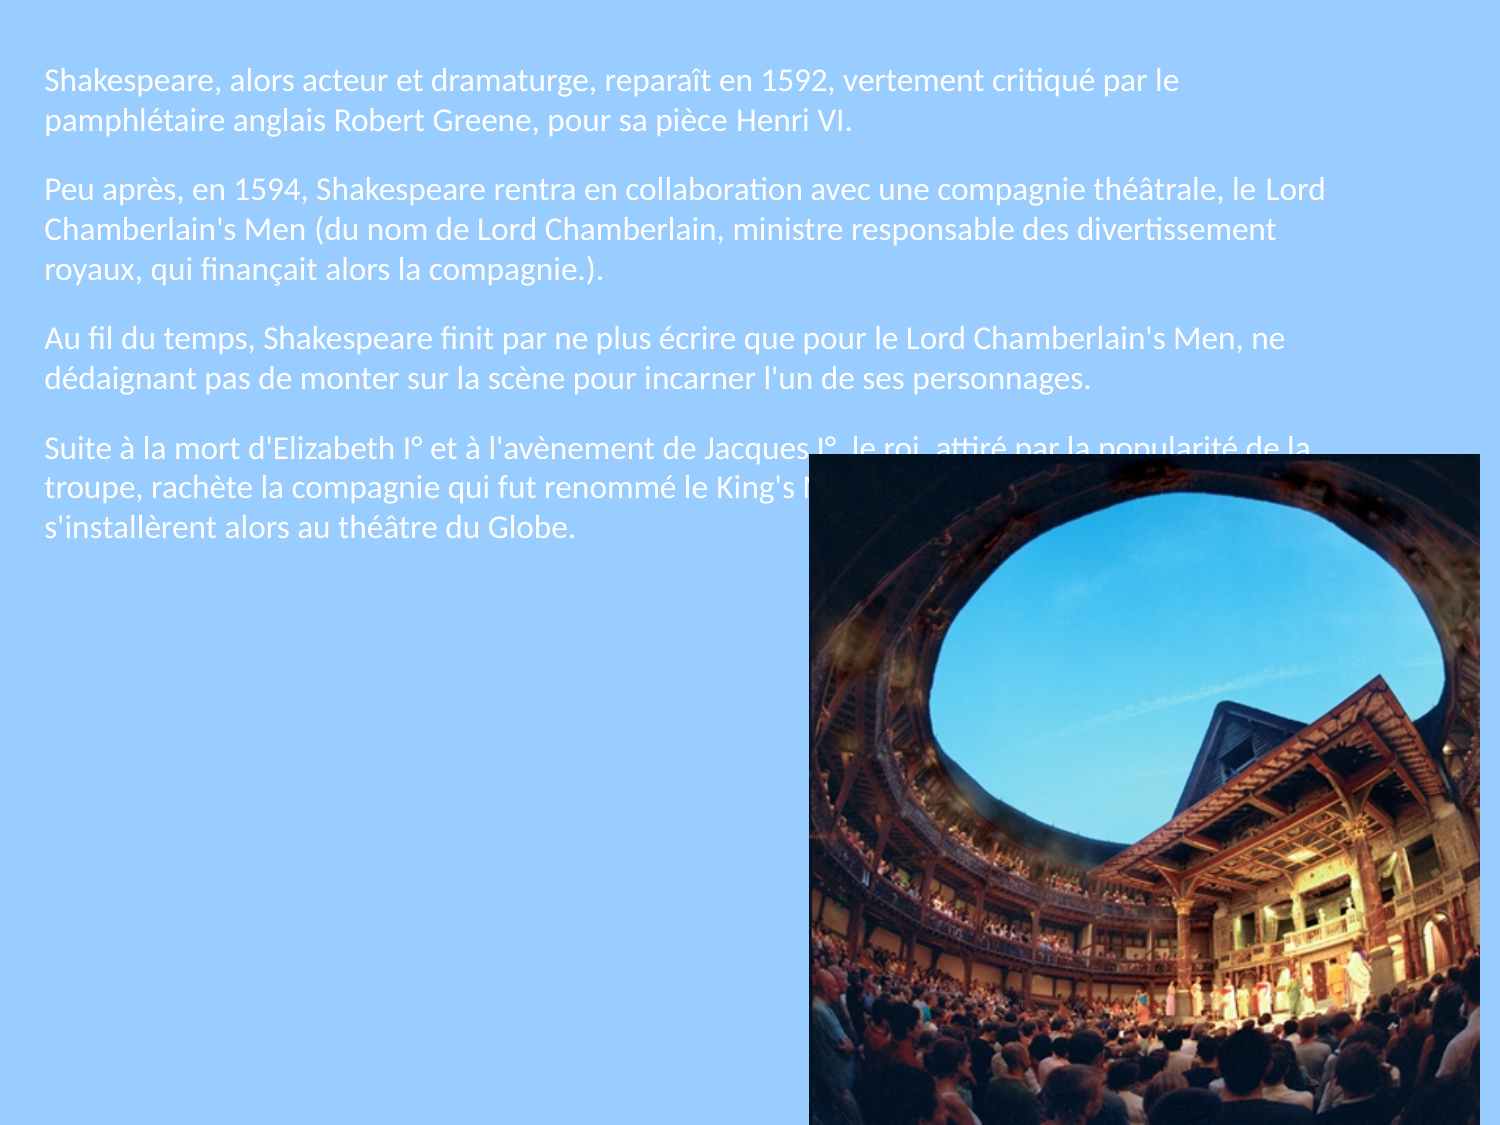

# Shakespeare, alors acteur et dramaturge, reparaît en 1592, vertement critiqué par le pamphlétaire anglais Robert Greene, pour sa pièce Henri VI.
Peu après, en 1594, Shakespeare rentra en collaboration avec une compagnie théâtrale, le Lord Chamberlain's Men (du nom de Lord Chamberlain, ministre responsable des divertissement royaux, qui finançait alors la compagnie.).
Au fil du temps, Shakespeare finit par ne plus écrire que pour le Lord Chamberlain's Men, ne dédaignant pas de monter sur la scène pour incarner l'un de ses personnages.
Suite à la mort d'Elizabeth I° et à l'avènement de Jacques I°, le roi, attiré par la popularité de la troupe, rachète la compagnie qui fut renommé le King's Men. Shakespeare et ses collaborateurs s'installèrent alors au théâtre du Globe.